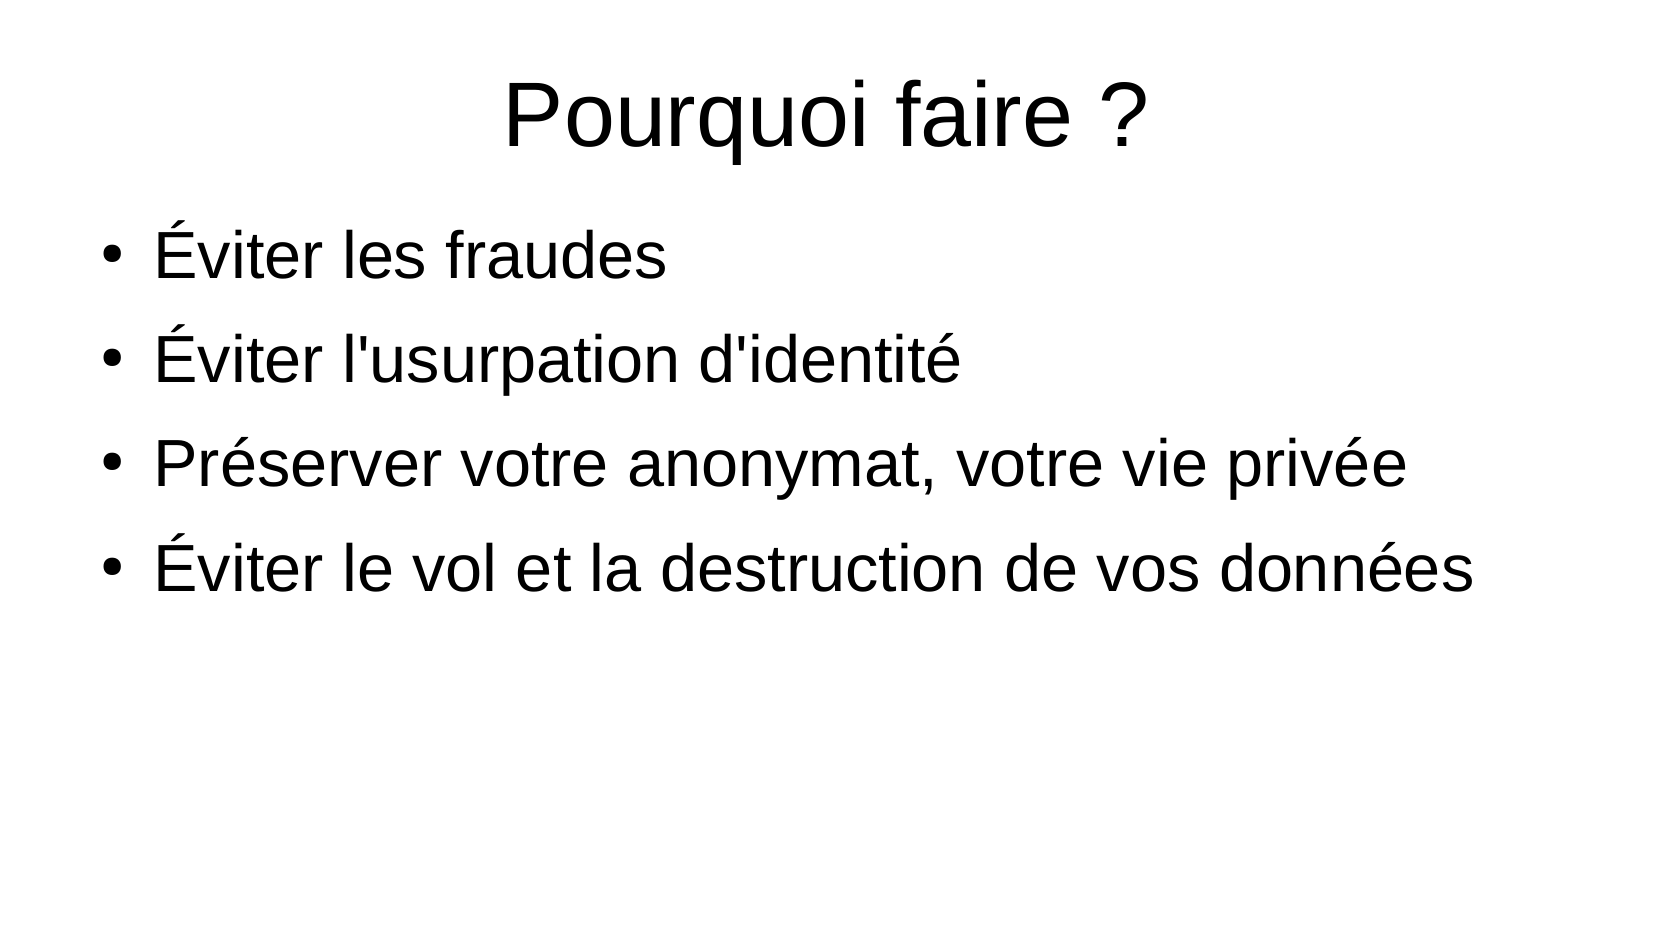

# Pourquoi faire ?
Éviter les fraudes
Éviter l'usurpation d'identité
Préserver votre anonymat, votre vie privée
Éviter le vol et la destruction de vos données